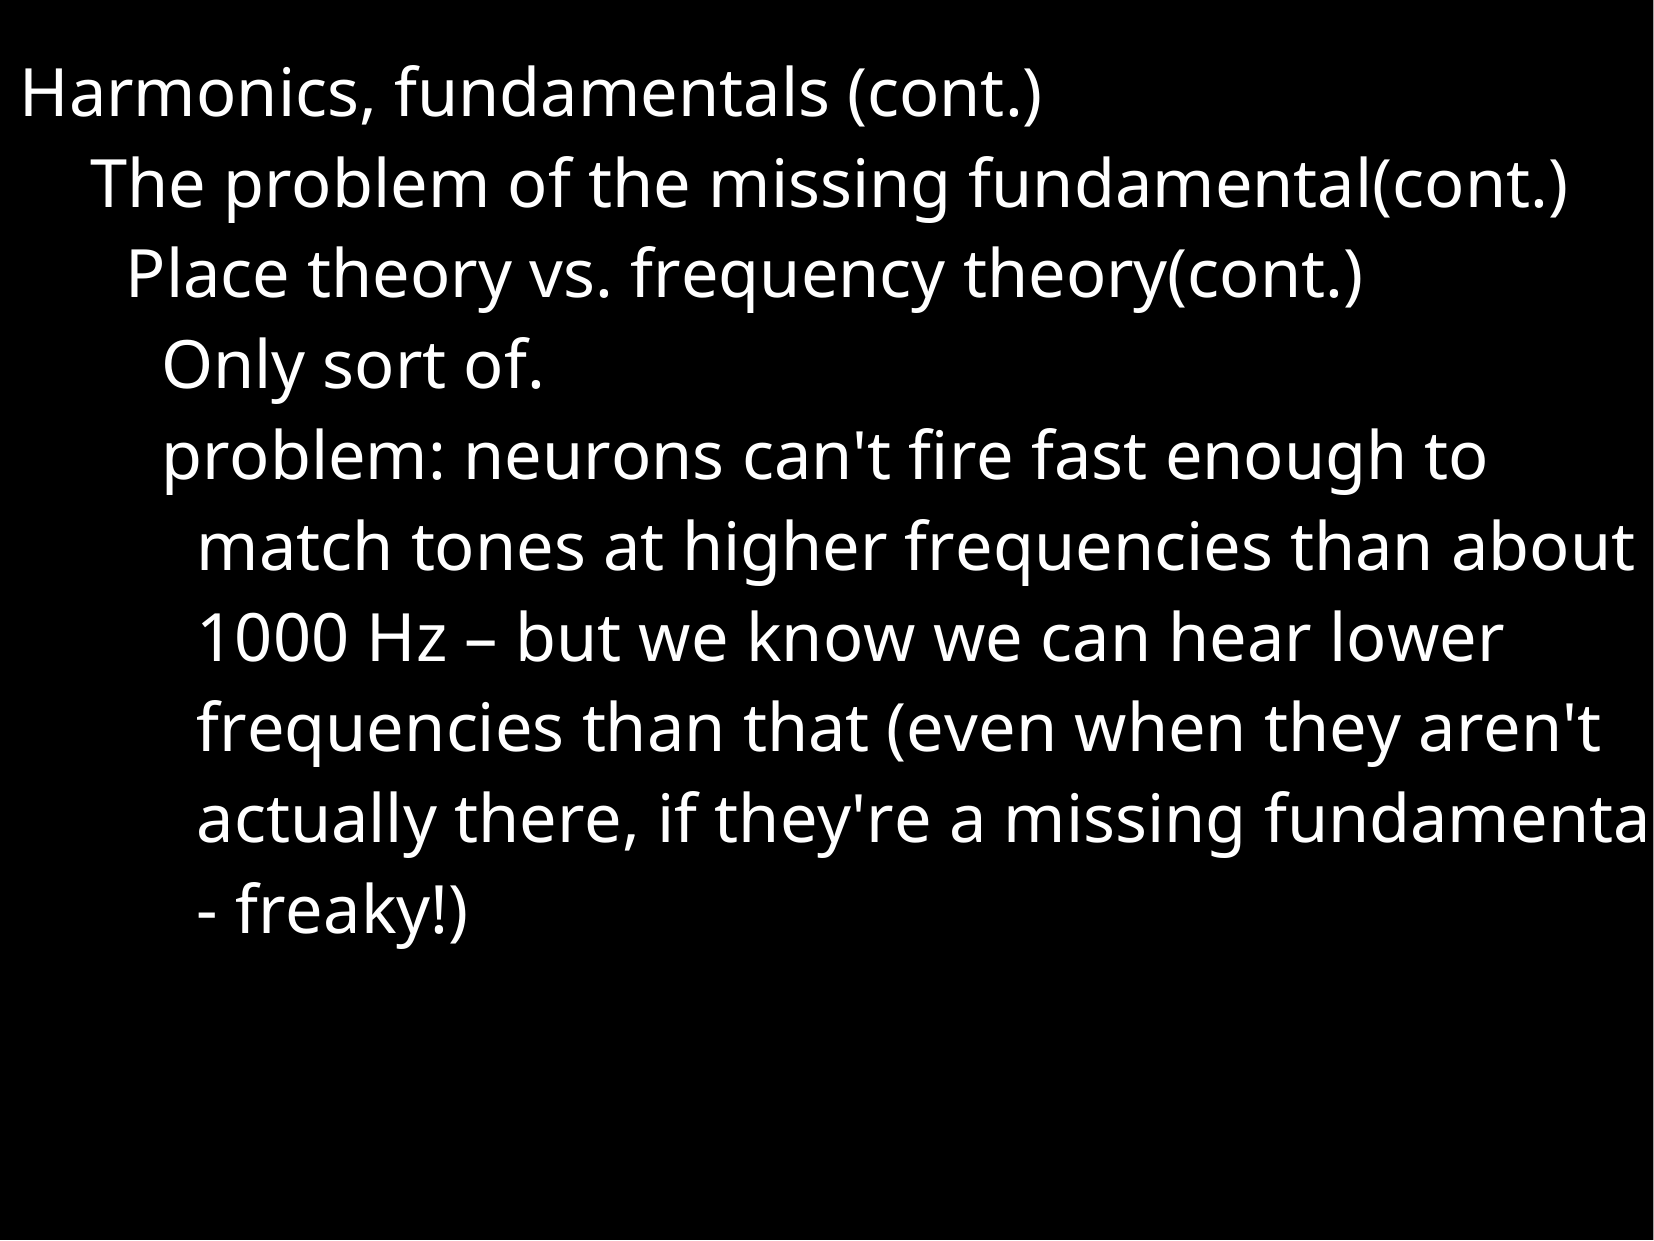

Harmonics, fundamentals (cont.)
The problem of the missing fundamental(cont.)
Place theory vs. frequency theory(cont.)
Only sort of.
problem: neurons can't fire fast enough to match tones at higher frequencies than about 1000 Hz – but we know we can hear lower frequencies than that (even when they aren't actually there, if they're a missing fundamental - freaky!)